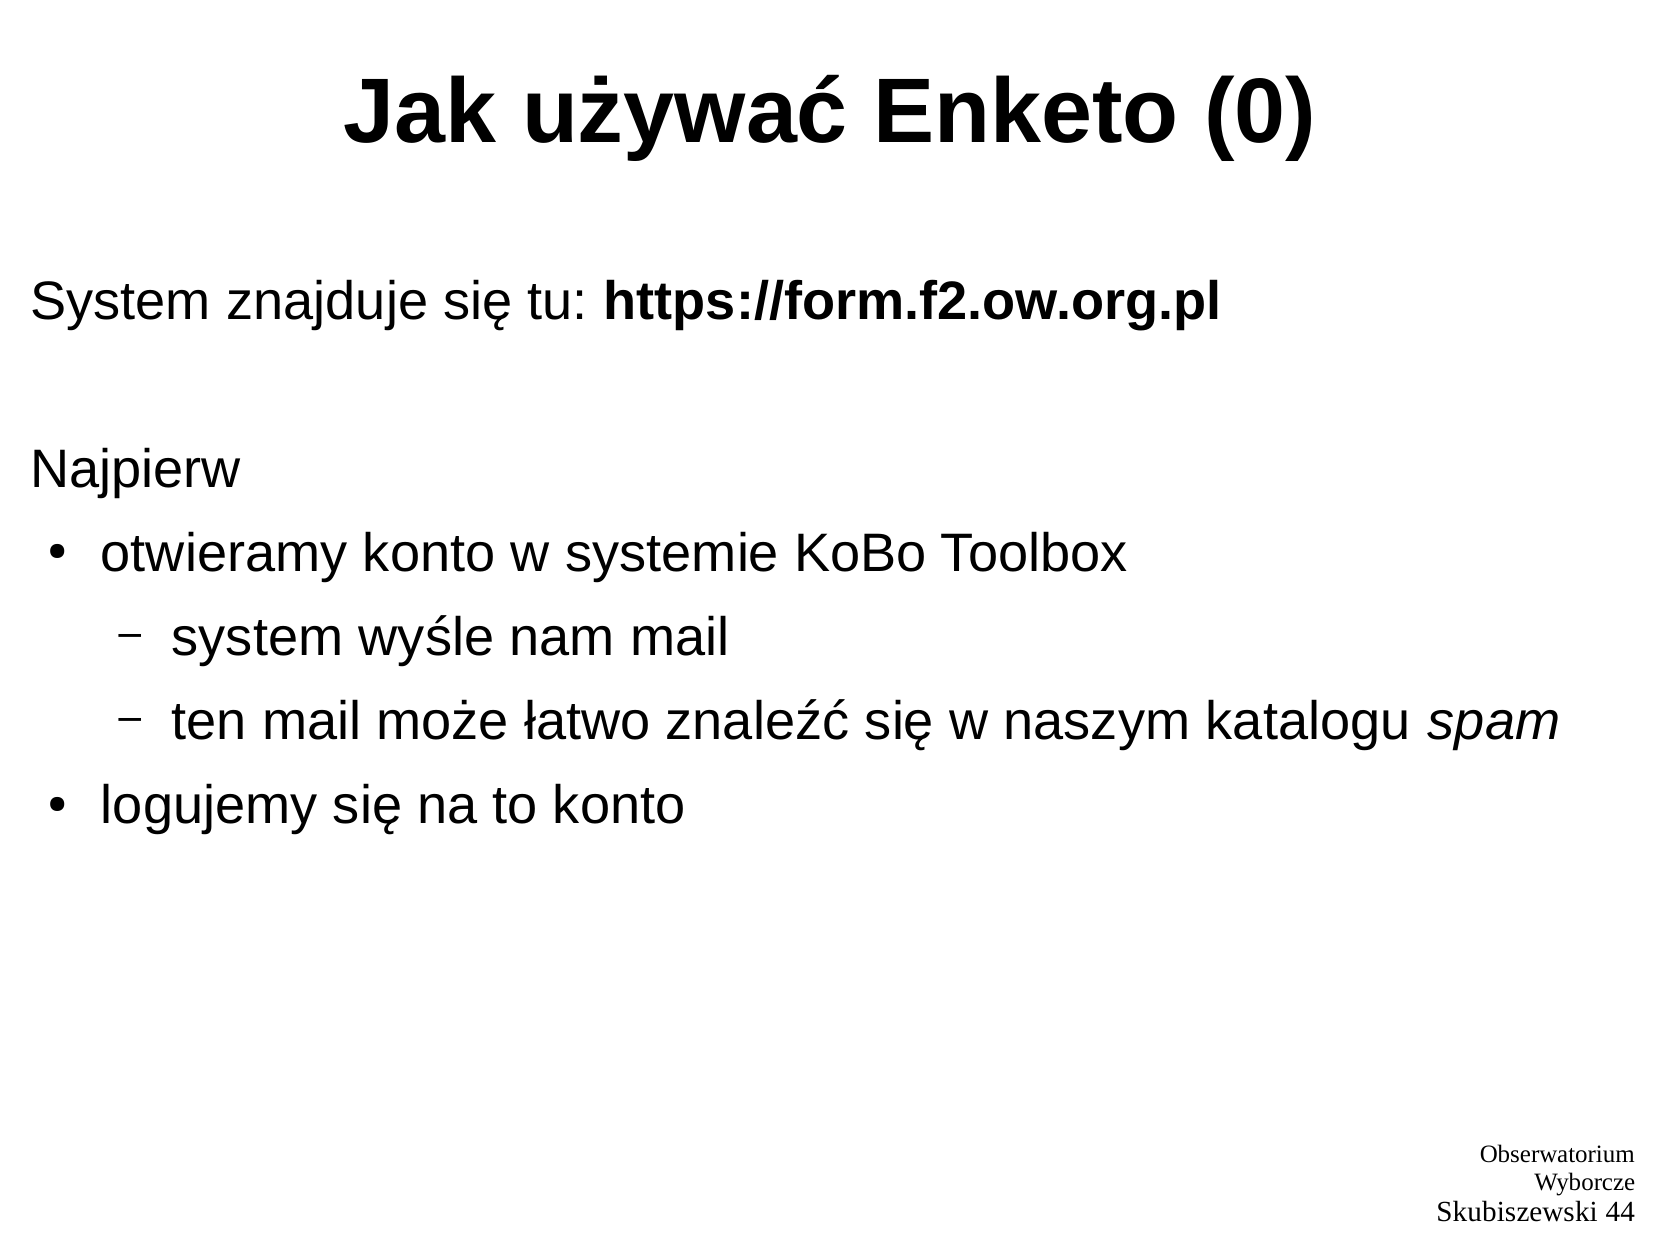

# Jak używać Enketo (0)
System znajduje się tu: https://form.f2.ow.org.pl
Najpierw
otwieramy konto w systemie KoBo Toolbox
system wyśle nam mail
ten mail może łatwo znaleźć się w naszym katalogu spam
logujemy się na to konto
44